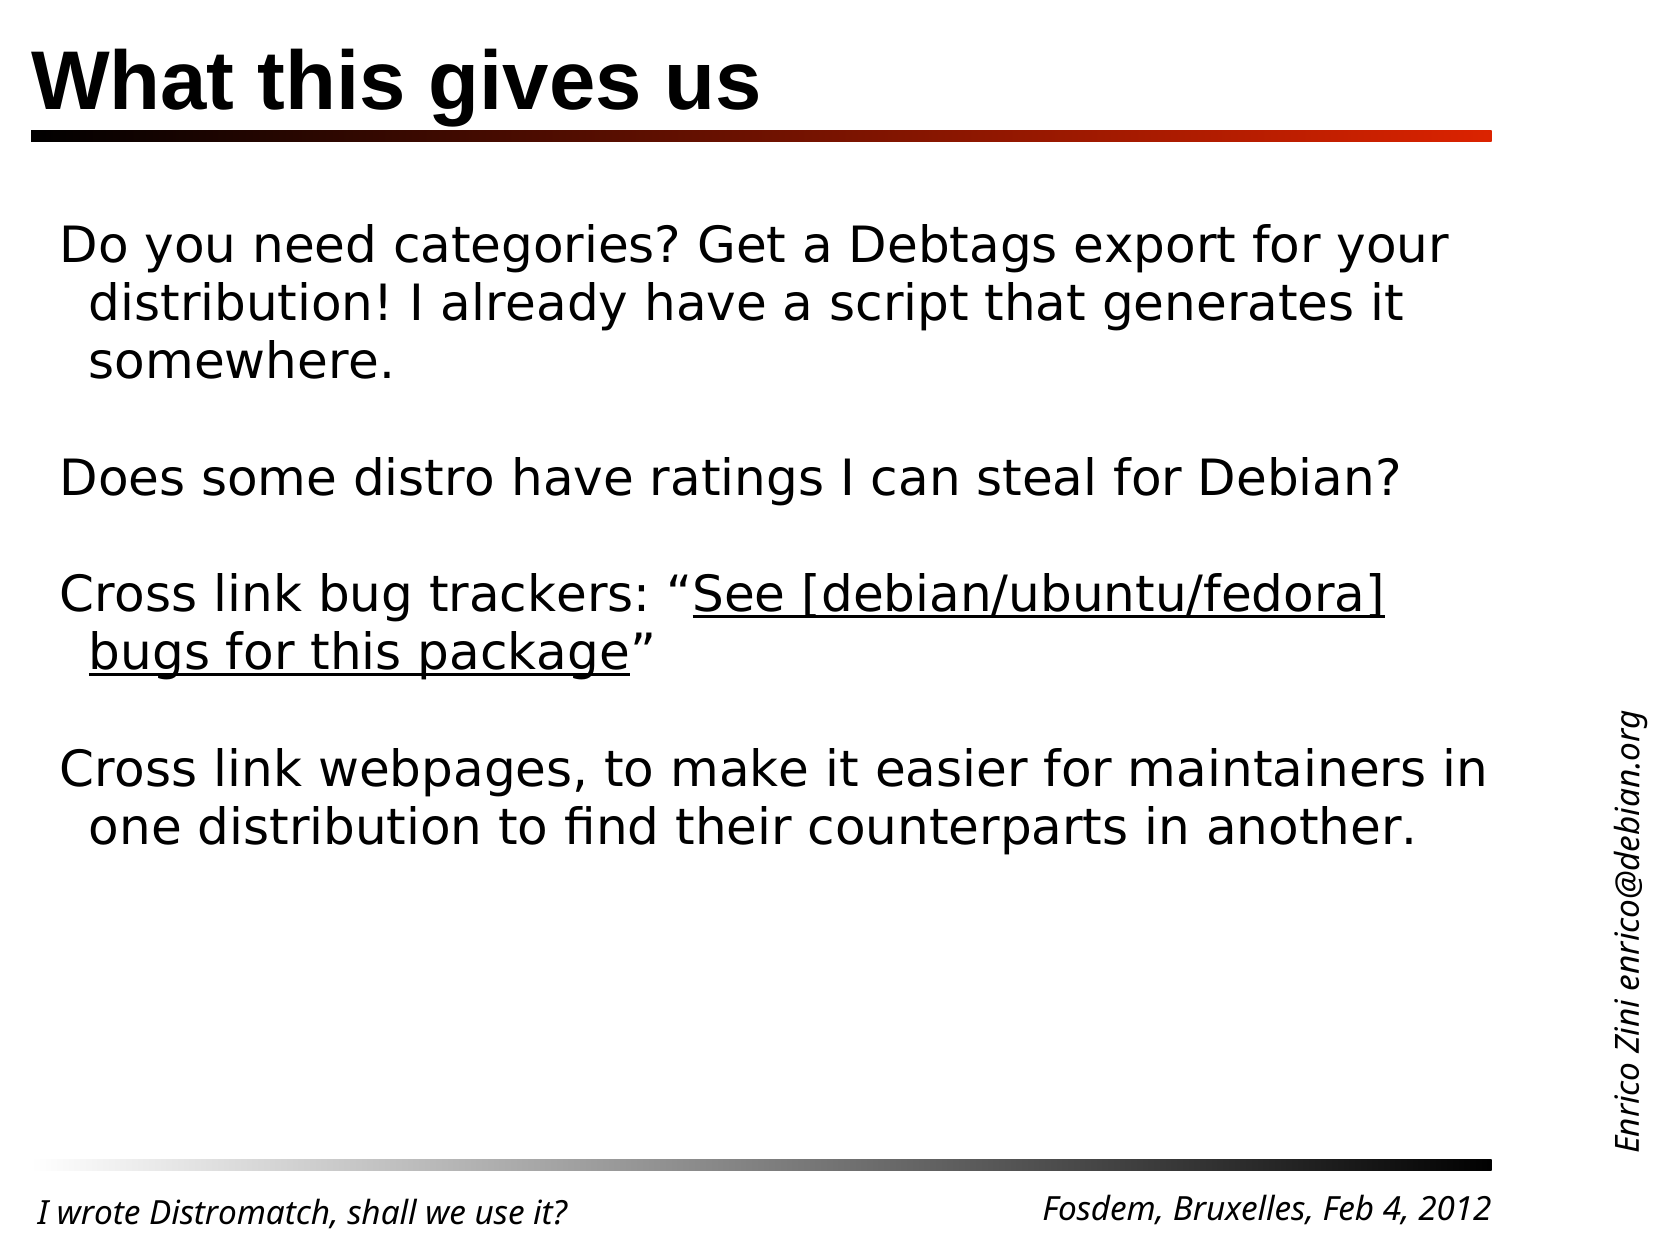

What this gives us
Do you need categories? Get a Debtags export for your distribution! I already have a script that generates it somewhere.
Does some distro have ratings I can steal for Debian?
Cross link bug trackers: “See [debian/ubuntu/fedora] bugs for this package”
Cross link webpages, to make it easier for maintainers in one distribution to find their counterparts in another.